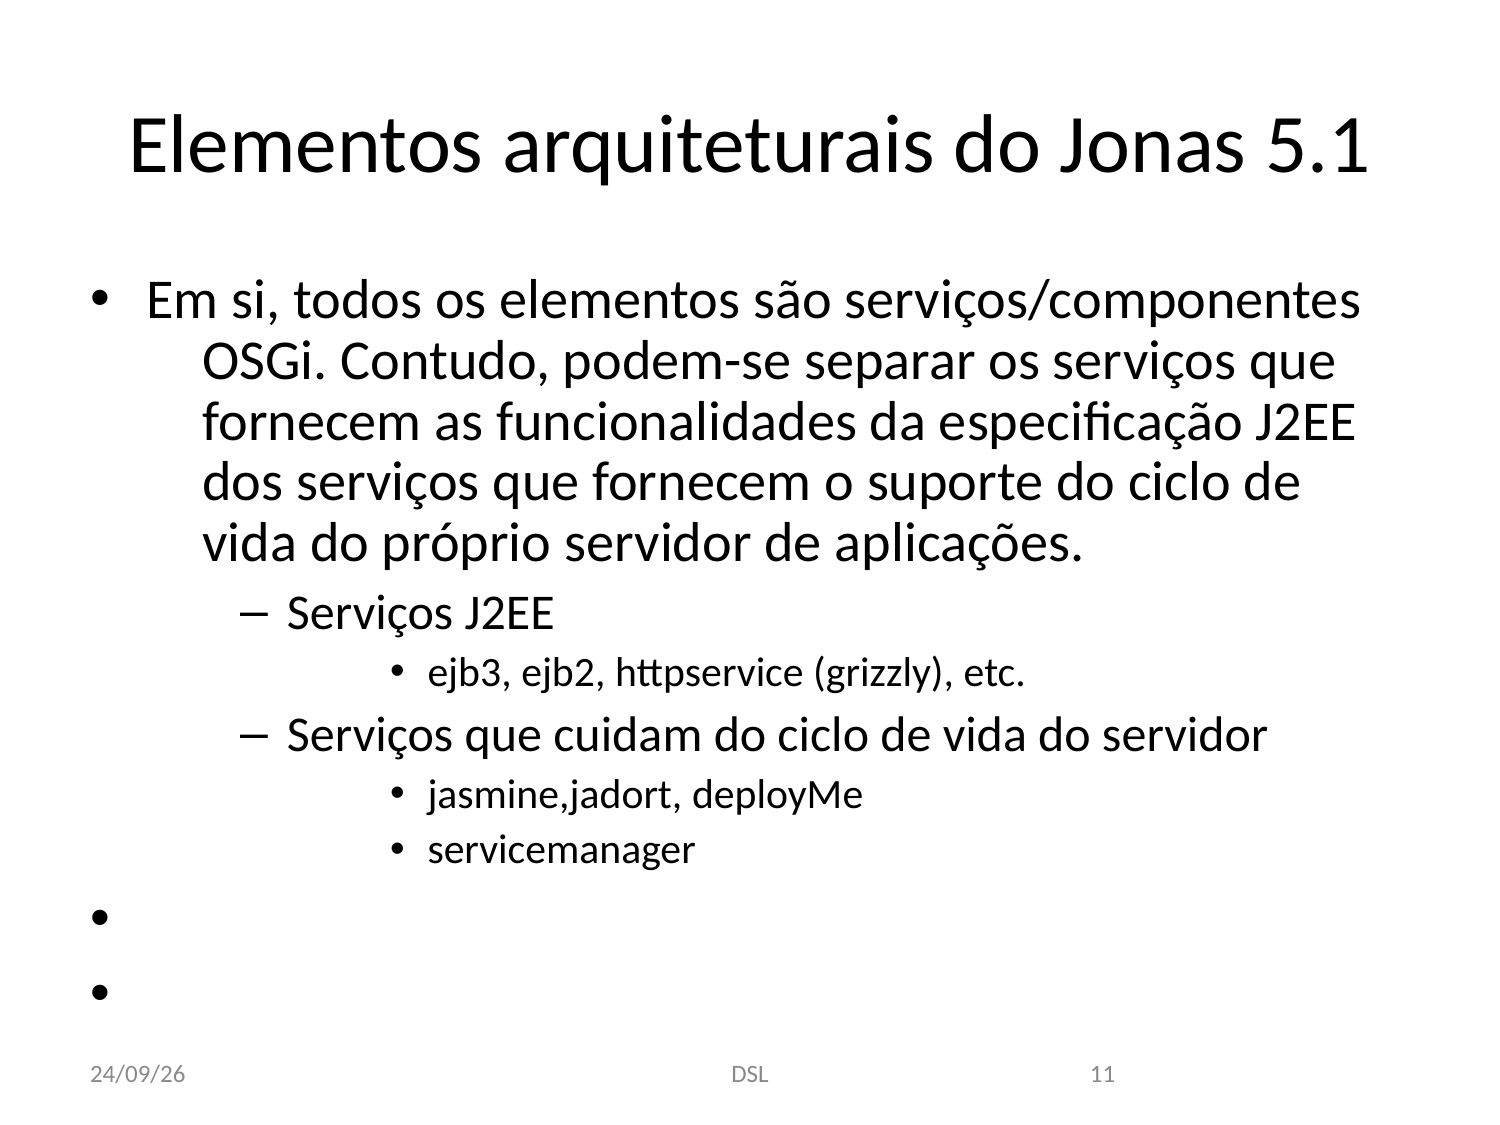

# Elementos arquiteturais do Jonas 5.1
Em si, todos os elementos são serviços/componentes OSGi. Contudo, podem-se separar os serviços que fornecem as funcionalidades da especificação J2EE dos serviços que fornecem o suporte do ciclo de vida do próprio servidor de aplicações.
Serviços J2EE
ejb3, ejb2, httpservice (grizzly), etc.
Serviços que cuidam do ciclo de vida do servidor
jasmine,jadort, deployMe
servicemanager
DSL